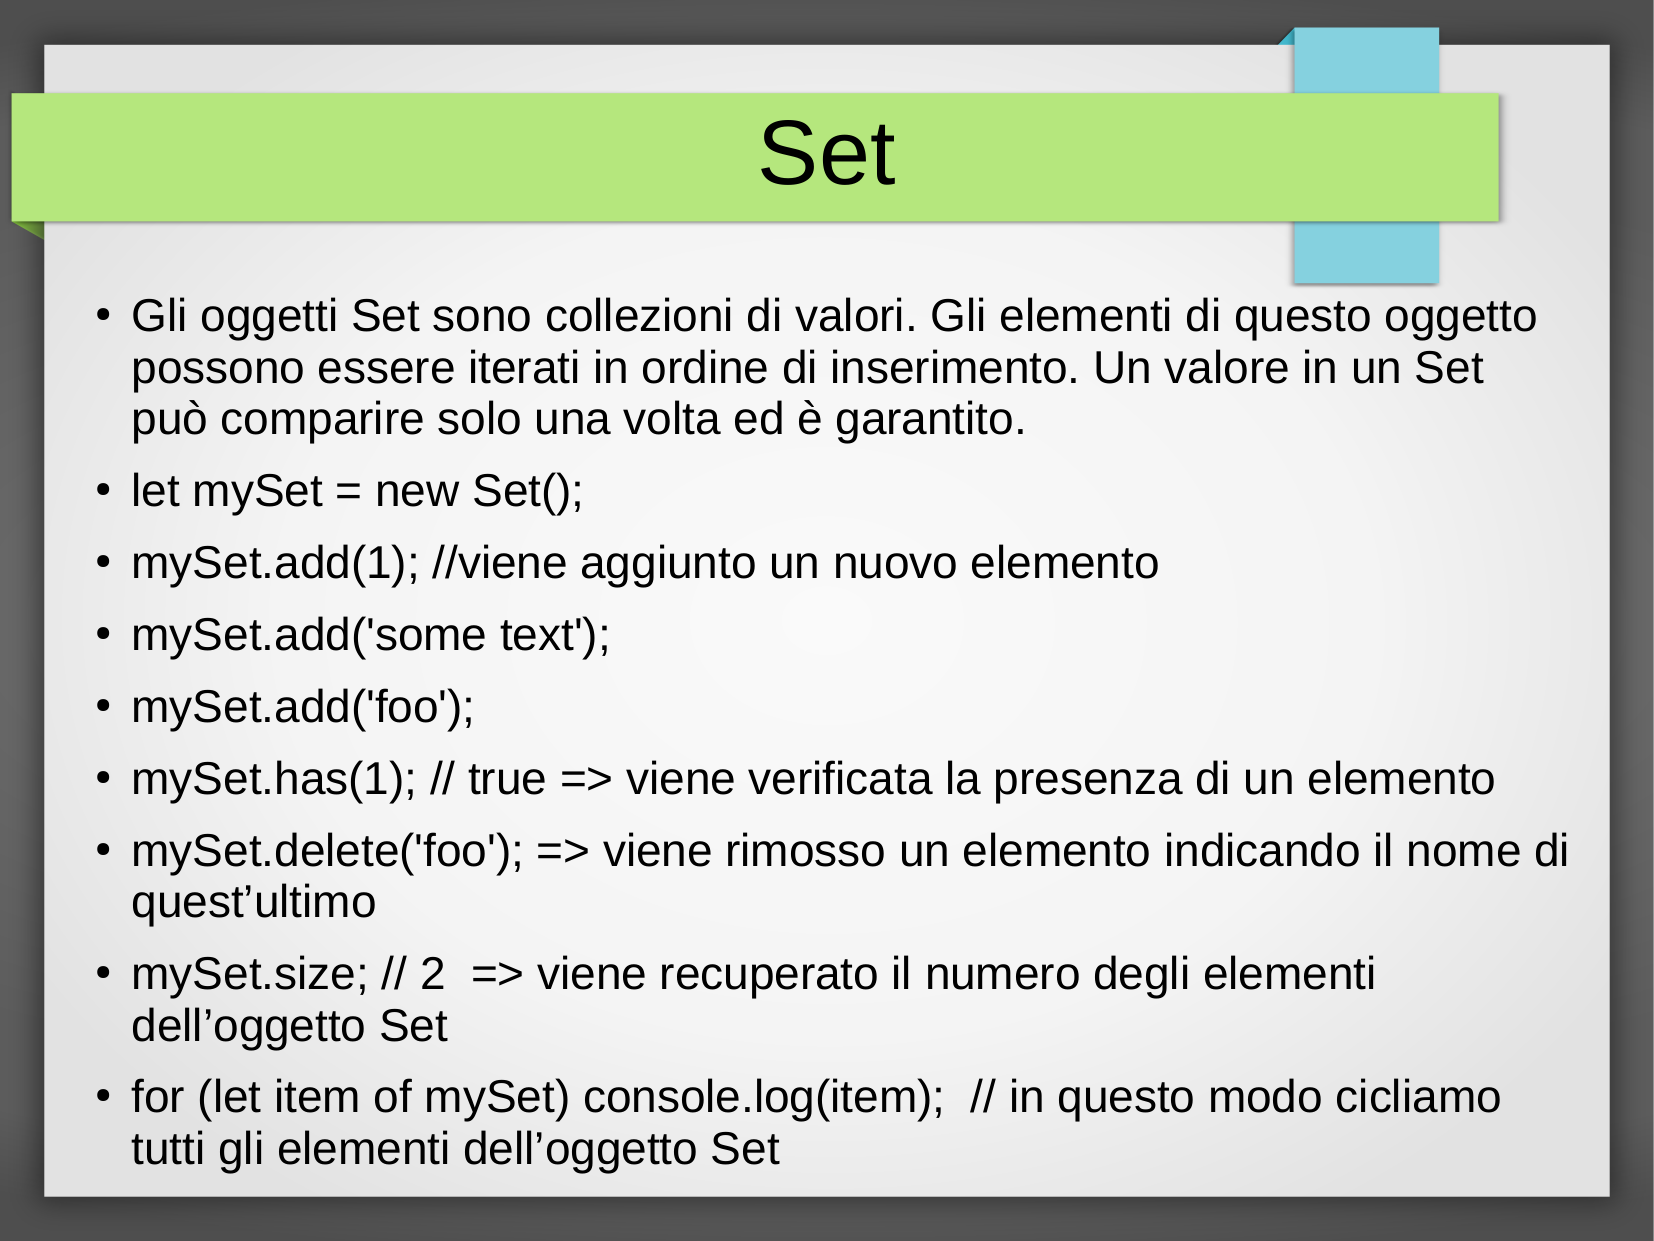

# Set
Gli oggetti Set sono collezioni di valori. Gli elementi di questo oggetto possono essere iterati in ordine di inserimento. Un valore in un Set può comparire solo una volta ed è garantito.
let mySet = new Set();
mySet.add(1); //viene aggiunto un nuovo elemento
mySet.add('some text');
mySet.add('foo');
mySet.has(1); // true => viene verificata la presenza di un elemento
mySet.delete('foo'); => viene rimosso un elemento indicando il nome di quest’ultimo
mySet.size; // 2 => viene recuperato il numero degli elementi dell’oggetto Set
for (let item of mySet) console.log(item); // in questo modo cicliamo tutti gli elementi dell’oggetto Set